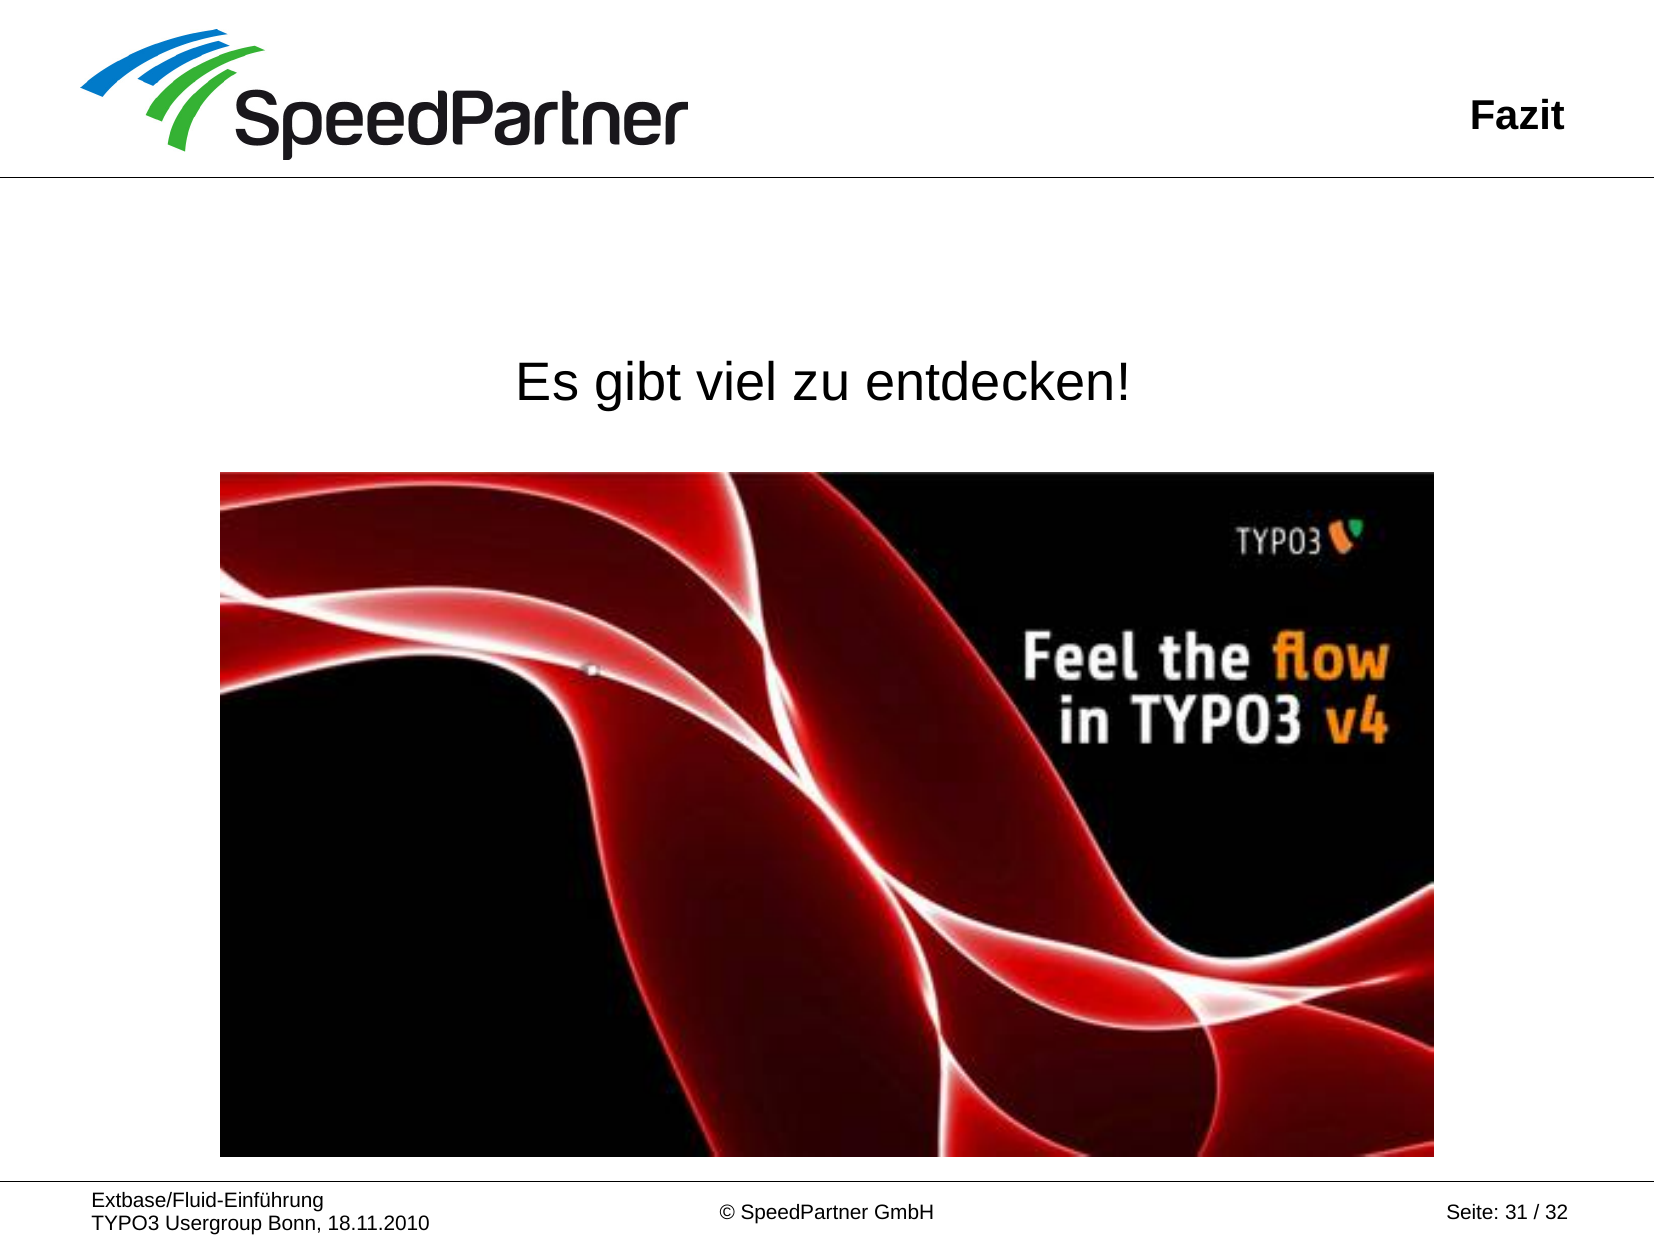

# Fazit
Es gibt viel zu entdecken!